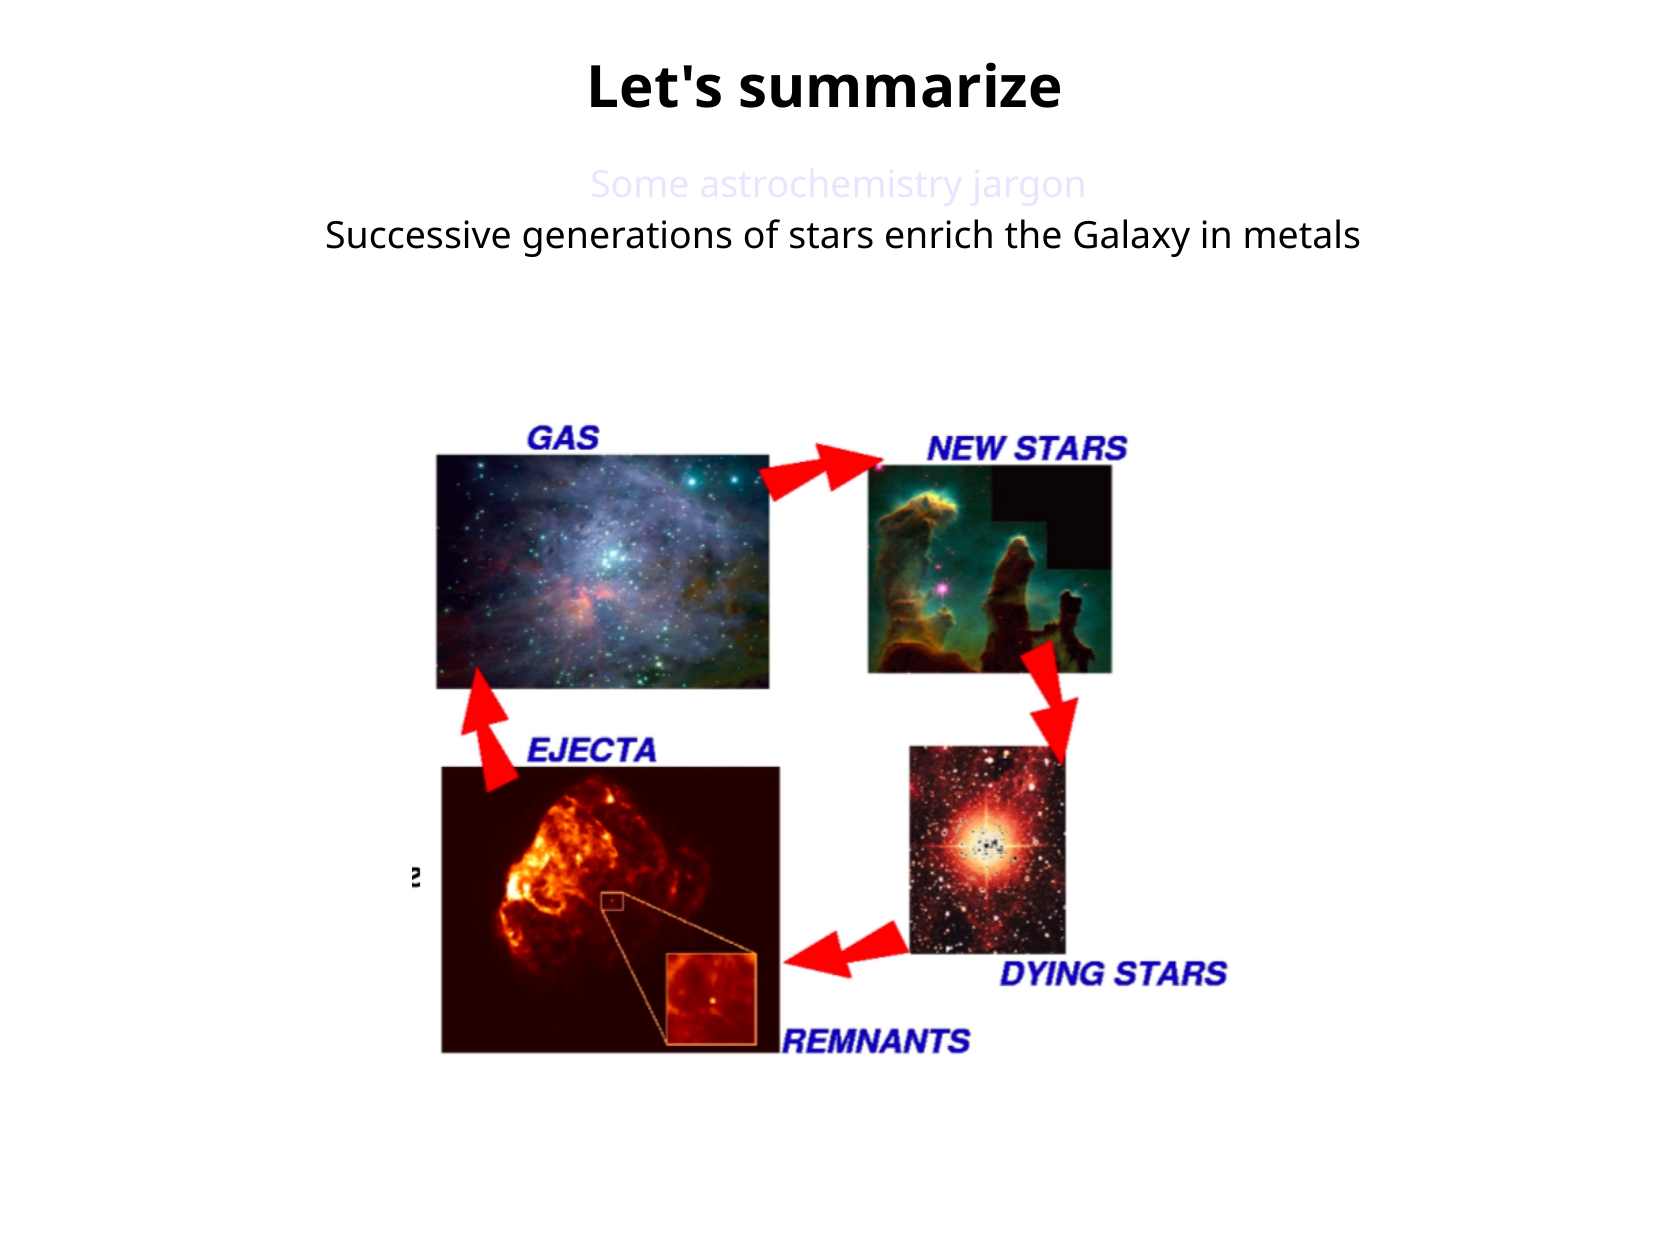

Let's summarize
Some astrochemistry jargon
Successive generations of stars enrich the Galaxy in metals